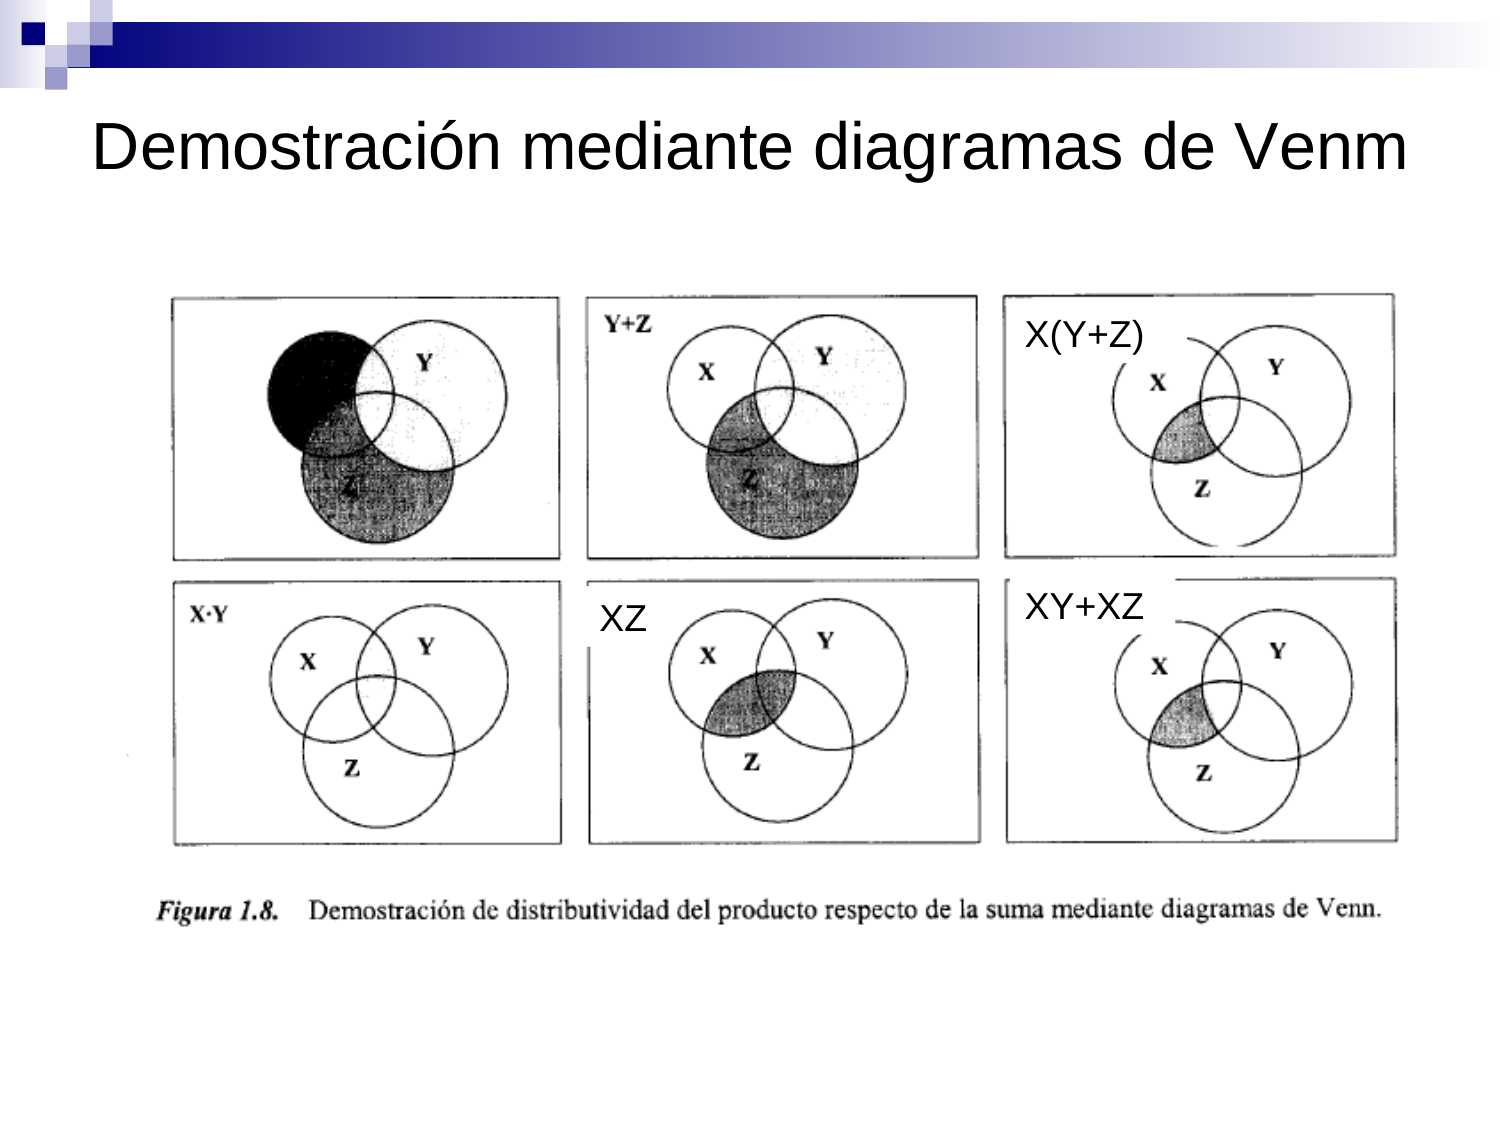

# Demostración mediante diagramas de Venm
X(Y+Z)
XY+XZ
XZ